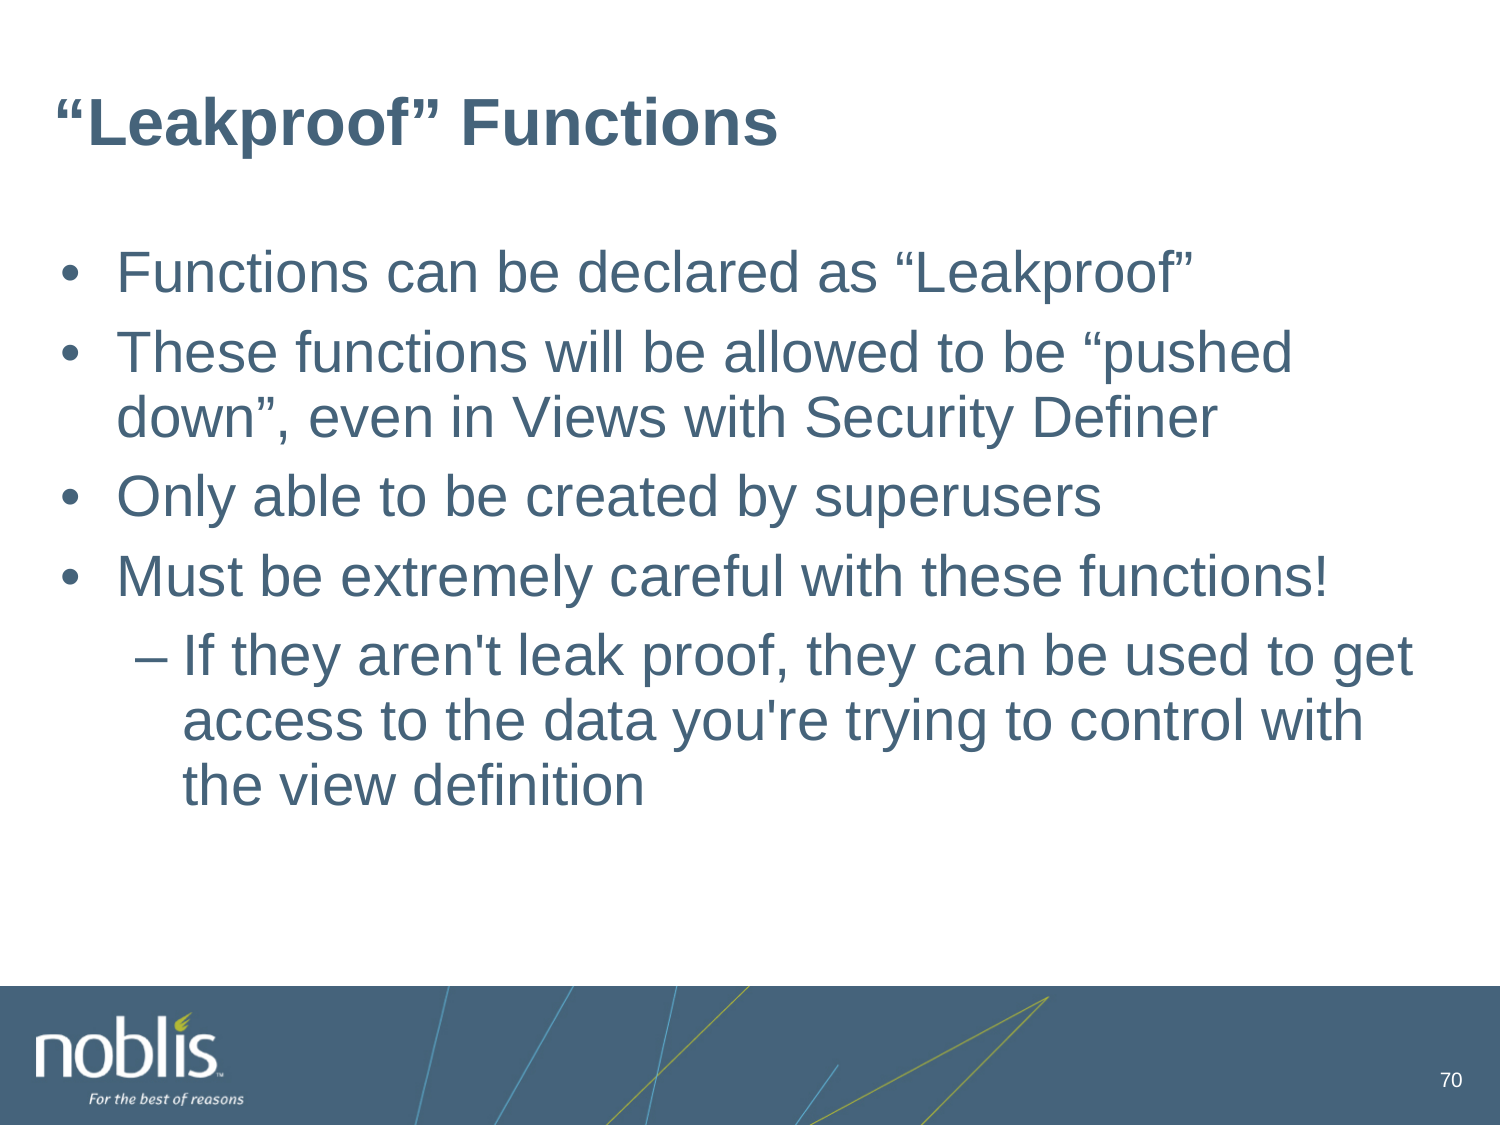

# “Leakproof” Functions
Functions can be declared as “Leakproof”
These functions will be allowed to be “pushed down”, even in Views with Security Definer
Only able to be created by superusers
Must be extremely careful with these functions!
If they aren't leak proof, they can be used to get access to the data you're trying to control with the view definition